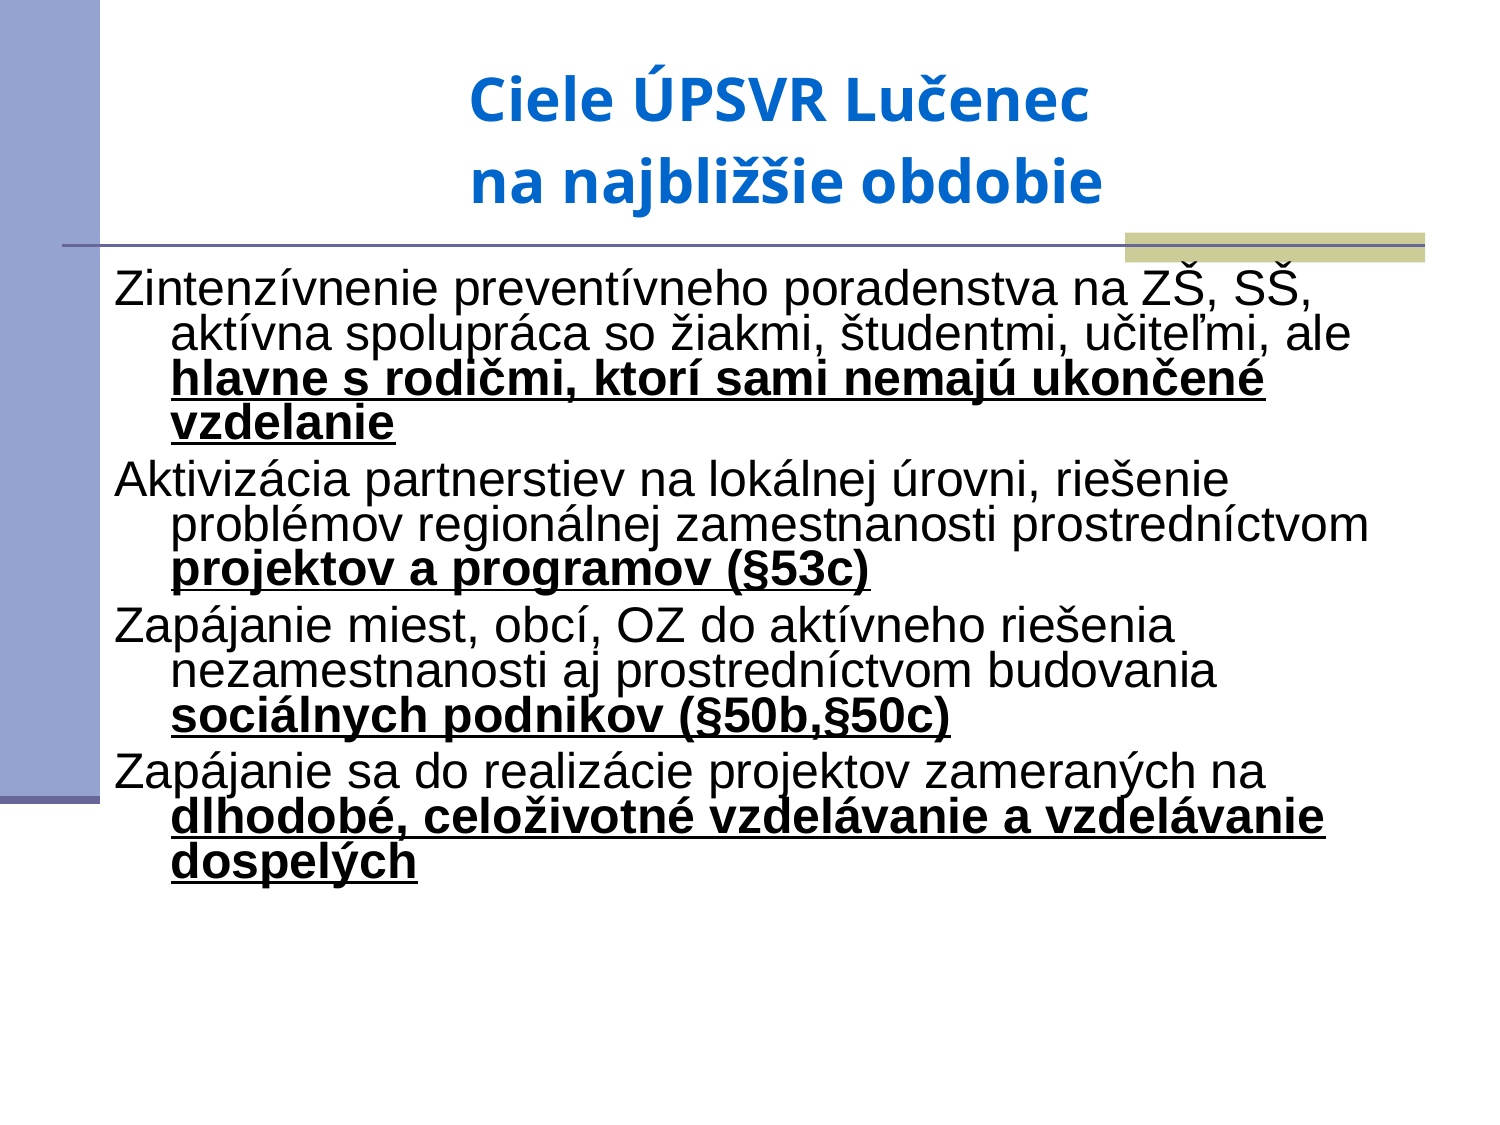

# Ciele ÚPSVR Lučenec na najbližšie obdobie
Zintenzívnenie preventívneho poradenstva na ZŠ, SŠ, aktívna spolupráca so žiakmi, študentmi, učiteľmi, ale hlavne s rodičmi, ktorí sami nemajú ukončené vzdelanie
Aktivizácia partnerstiev na lokálnej úrovni, riešenie problémov regionálnej zamestnanosti prostredníctvom projektov a programov (§53c)
Zapájanie miest, obcí, OZ do aktívneho riešenia nezamestnanosti aj prostredníctvom budovania sociálnych podnikov (§50b,§50c)
Zapájanie sa do realizácie projektov zameraných na dlhodobé, celoživotné vzdelávanie a vzdelávanie dospelých